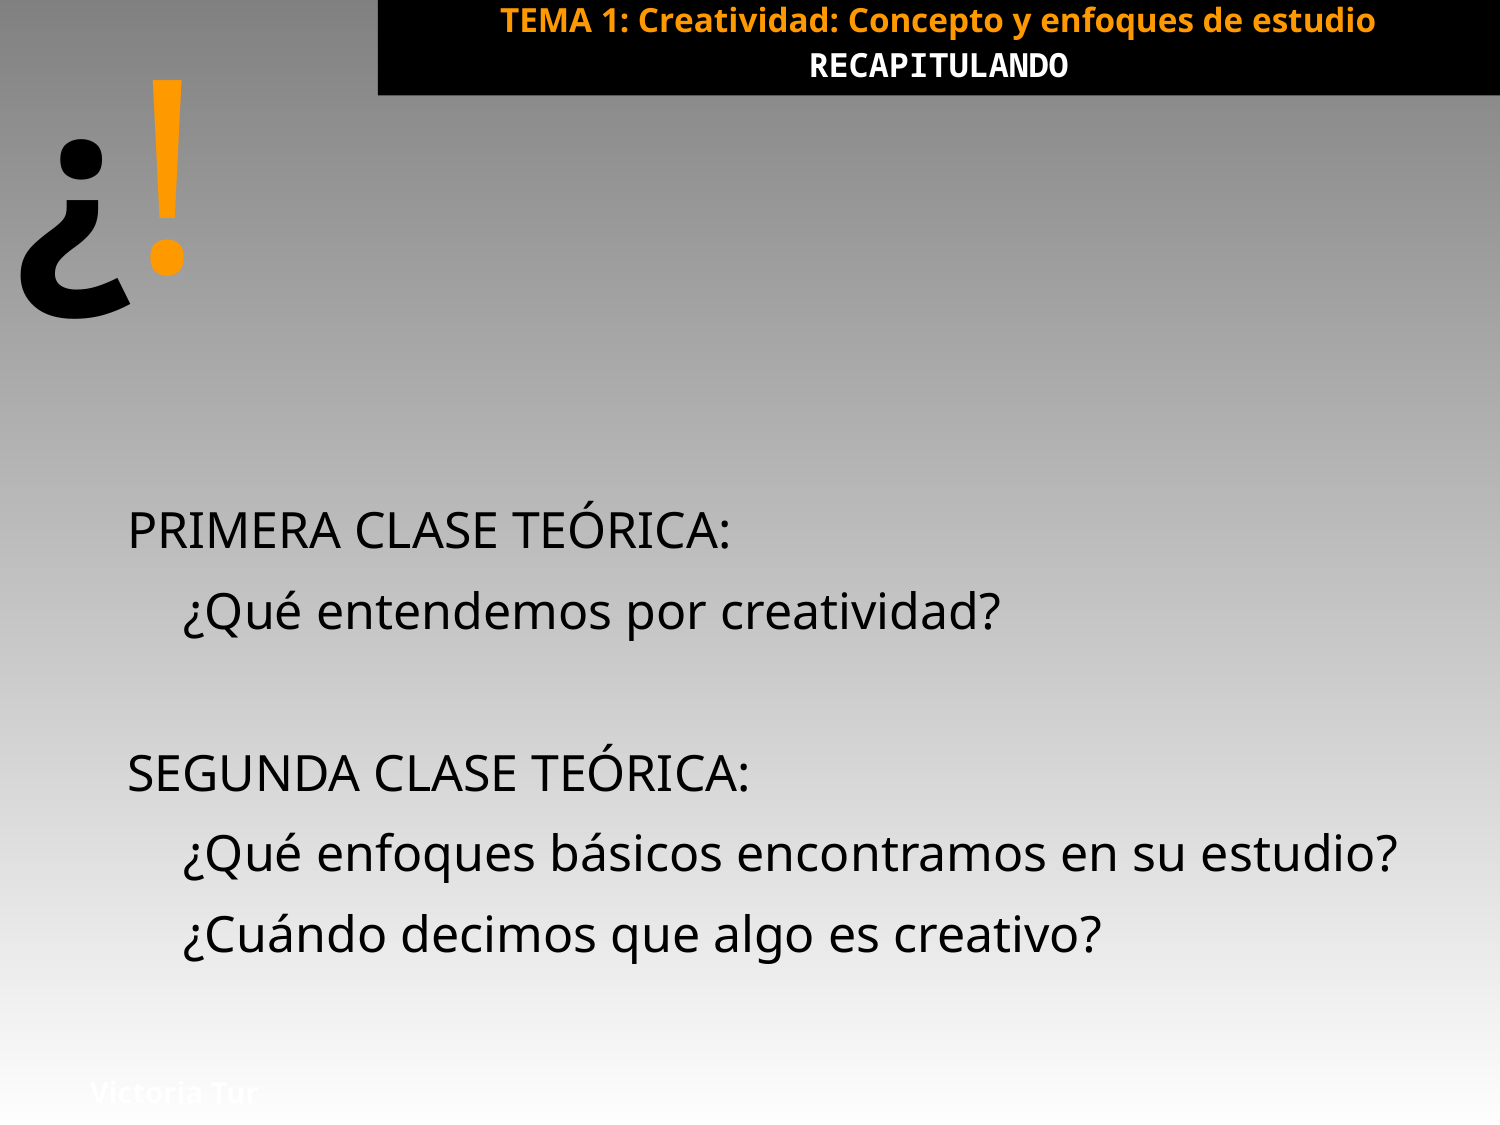

TEMA 1: Creatividad: Concepto y enfoques de estudio
RECAPITULANDO
# PRIMERA CLASE TEÓRICA:
	¿Qué entendemos por creatividad?
SEGUNDA CLASE TEÓRICA:
	¿Qué enfoques básicos encontramos en su estudio?
	¿Cuándo decimos que algo es creativo?